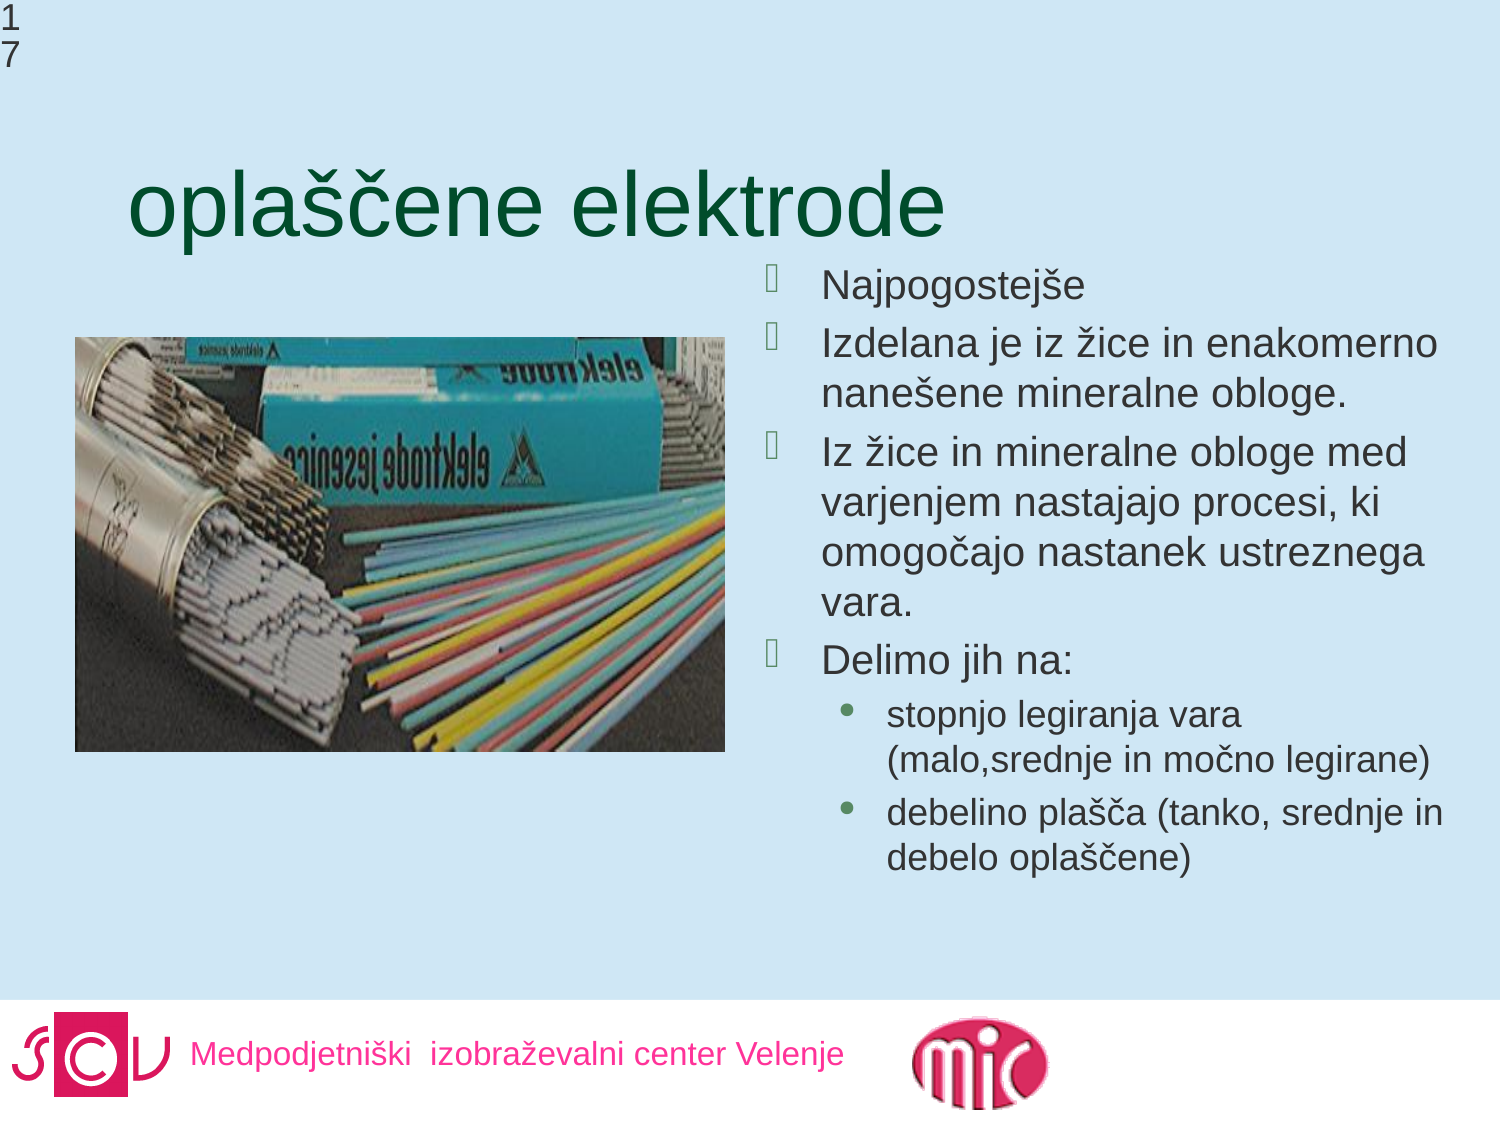

# oplaščene elektrode
Najpogostejše
Izdelana je iz žice in enakomerno nanešene mineralne obloge.
Iz žice in mineralne obloge med varjenjem nastajajo procesi, ki omogočajo nastanek ustreznega vara.
Delimo jih na:
stopnjo legiranja vara (malo,srednje in močno legirane)
debelino plašča (tanko, srednje in debelo oplaščene)